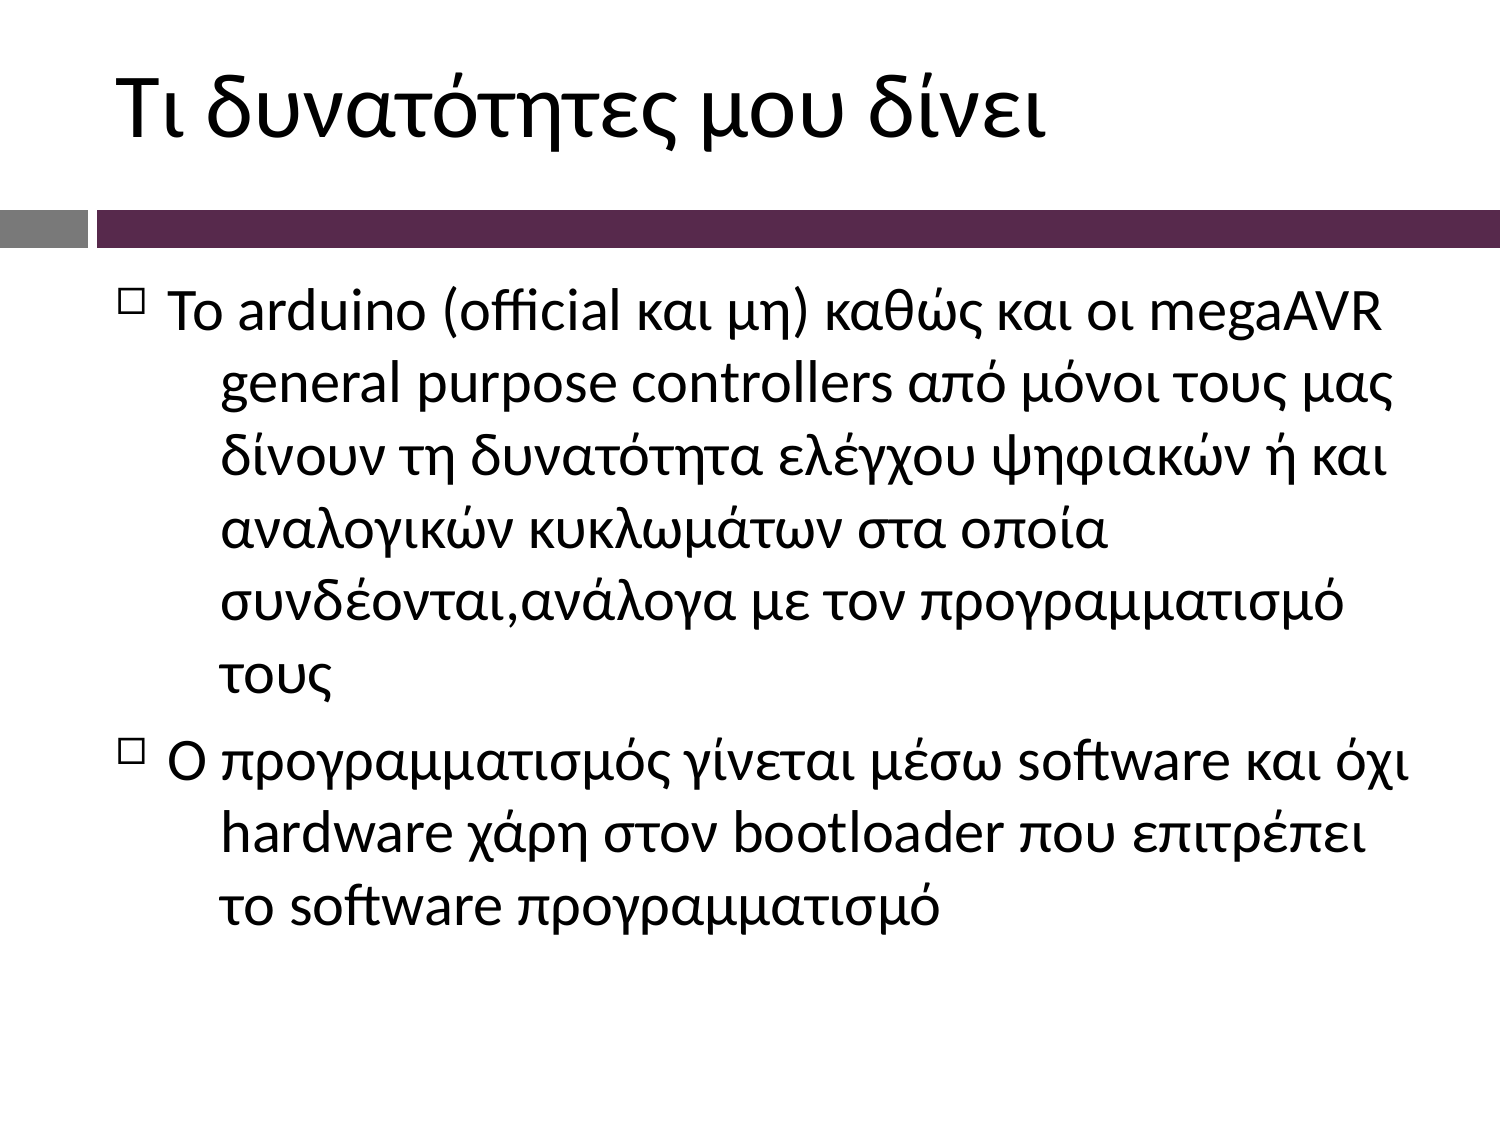

# Τι δυνατότητες μου δίνει
Το arduino (official και μη) καθώς και οι megaAVR general purpose controllers από μόνοι τους μας δίνουν τη δυνατότητα ελέγχου ψηφιακών ή και αναλογικών κυκλωμάτων στα οποία συνδέονται,ανάλογα με τον προγραμματισμό τους
Ο προγραμματισμός γίνεται μέσω software και όχι hardware χάρη στον bootloader που επιτρέπει το software προγραμματισμό